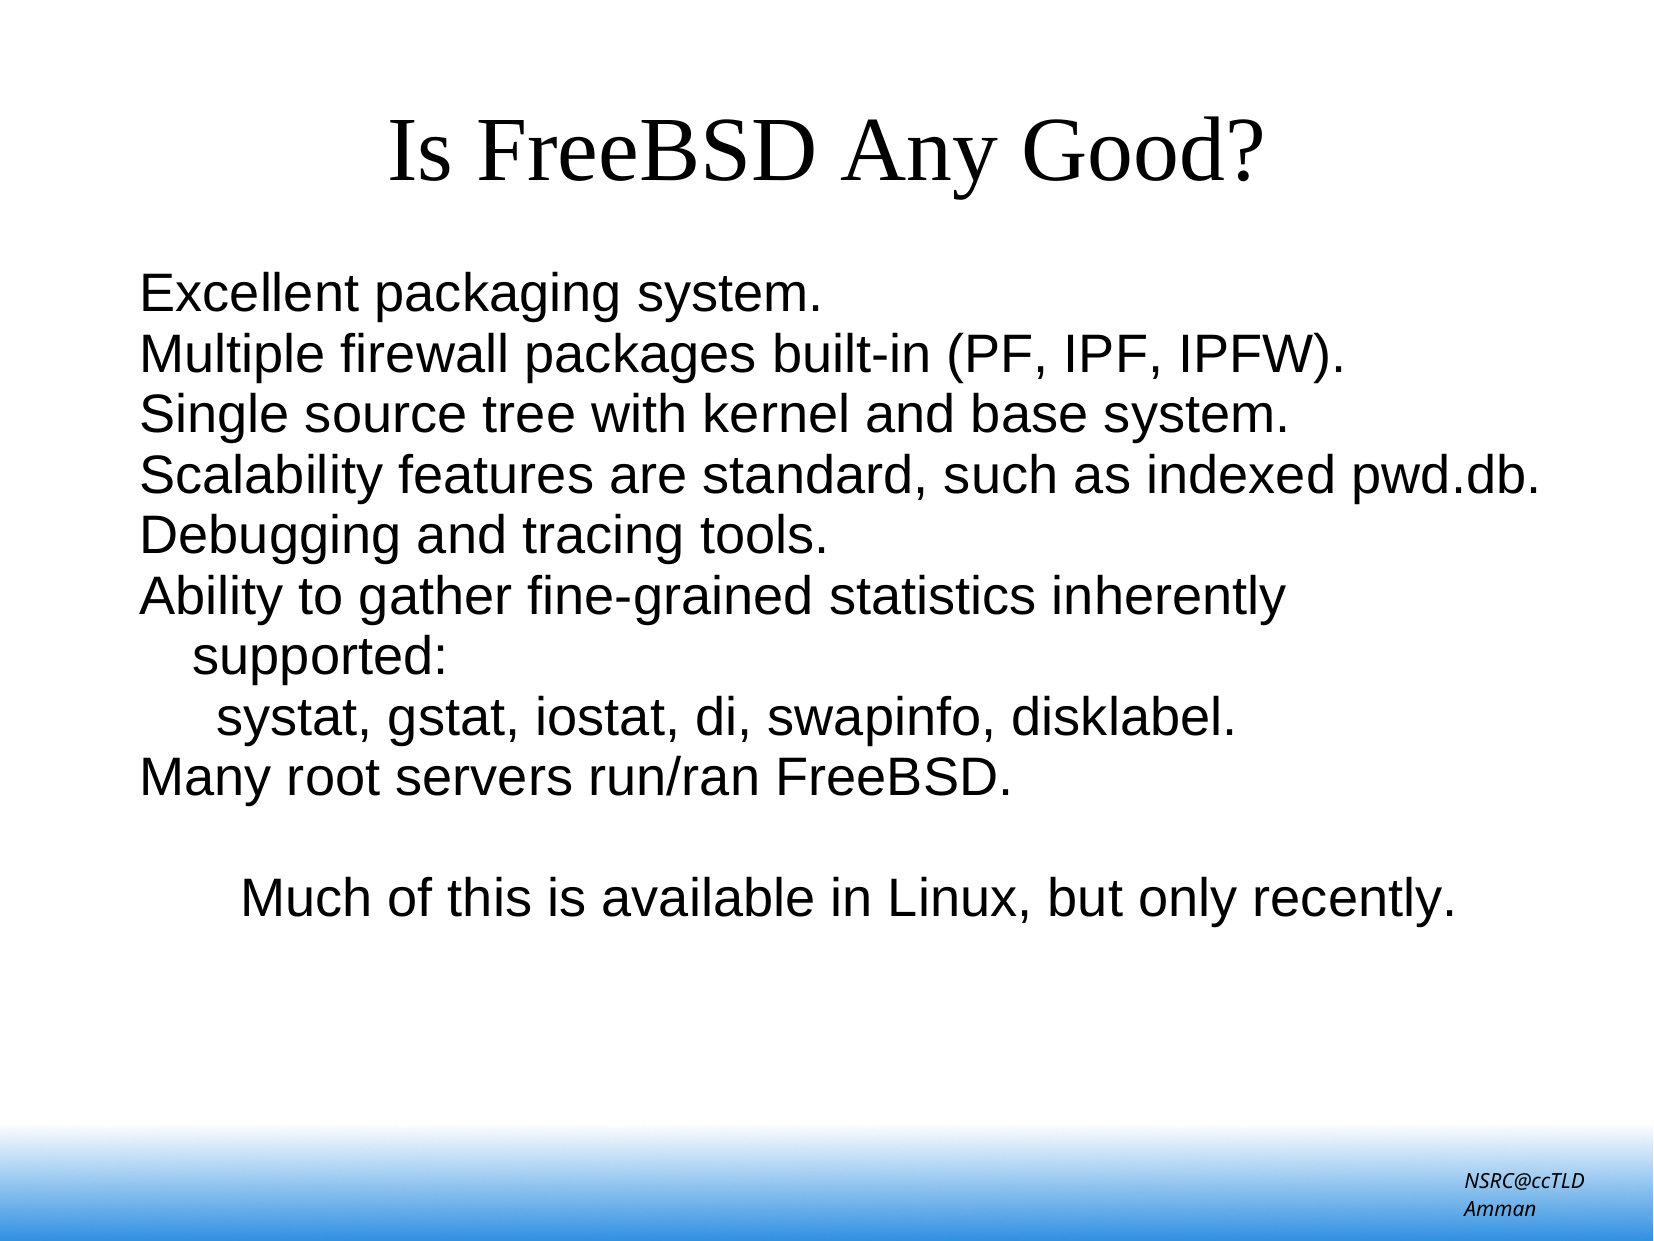

# Is FreeBSD Any Good?
Excellent packaging system.
Multiple firewall packages built-in (PF, IPF, IPFW).
Single source tree with kernel and base system.
Scalability features are standard, such as indexed pwd.db.
Debugging and tracing tools.
Ability to gather fine-grained statistics inherently supported:
systat, gstat, iostat, di, swapinfo, disklabel.
Many root servers run/ran FreeBSD.
Much of this is available in Linux, but only recently.